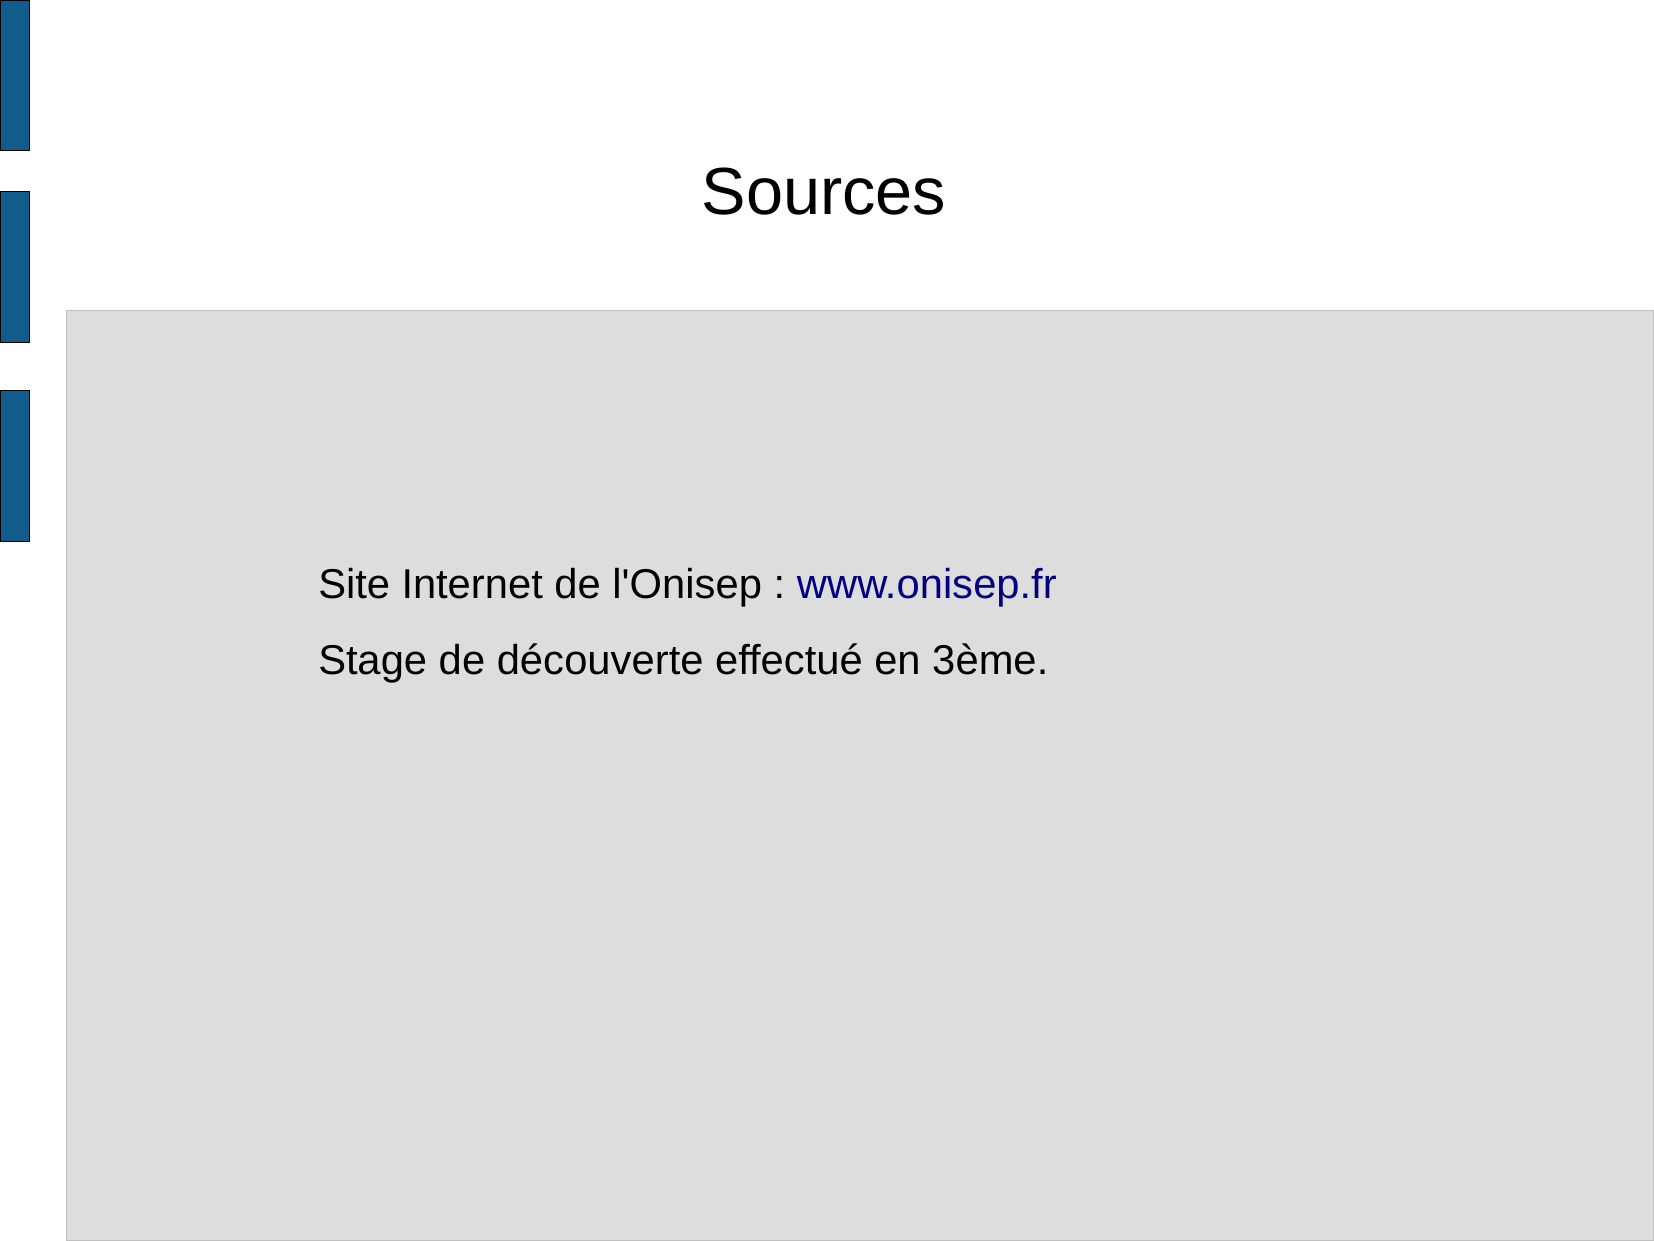

# Sources
Site Internet de l'Onisep : www.onisep.fr
Stage de découverte effectué en 3ème.